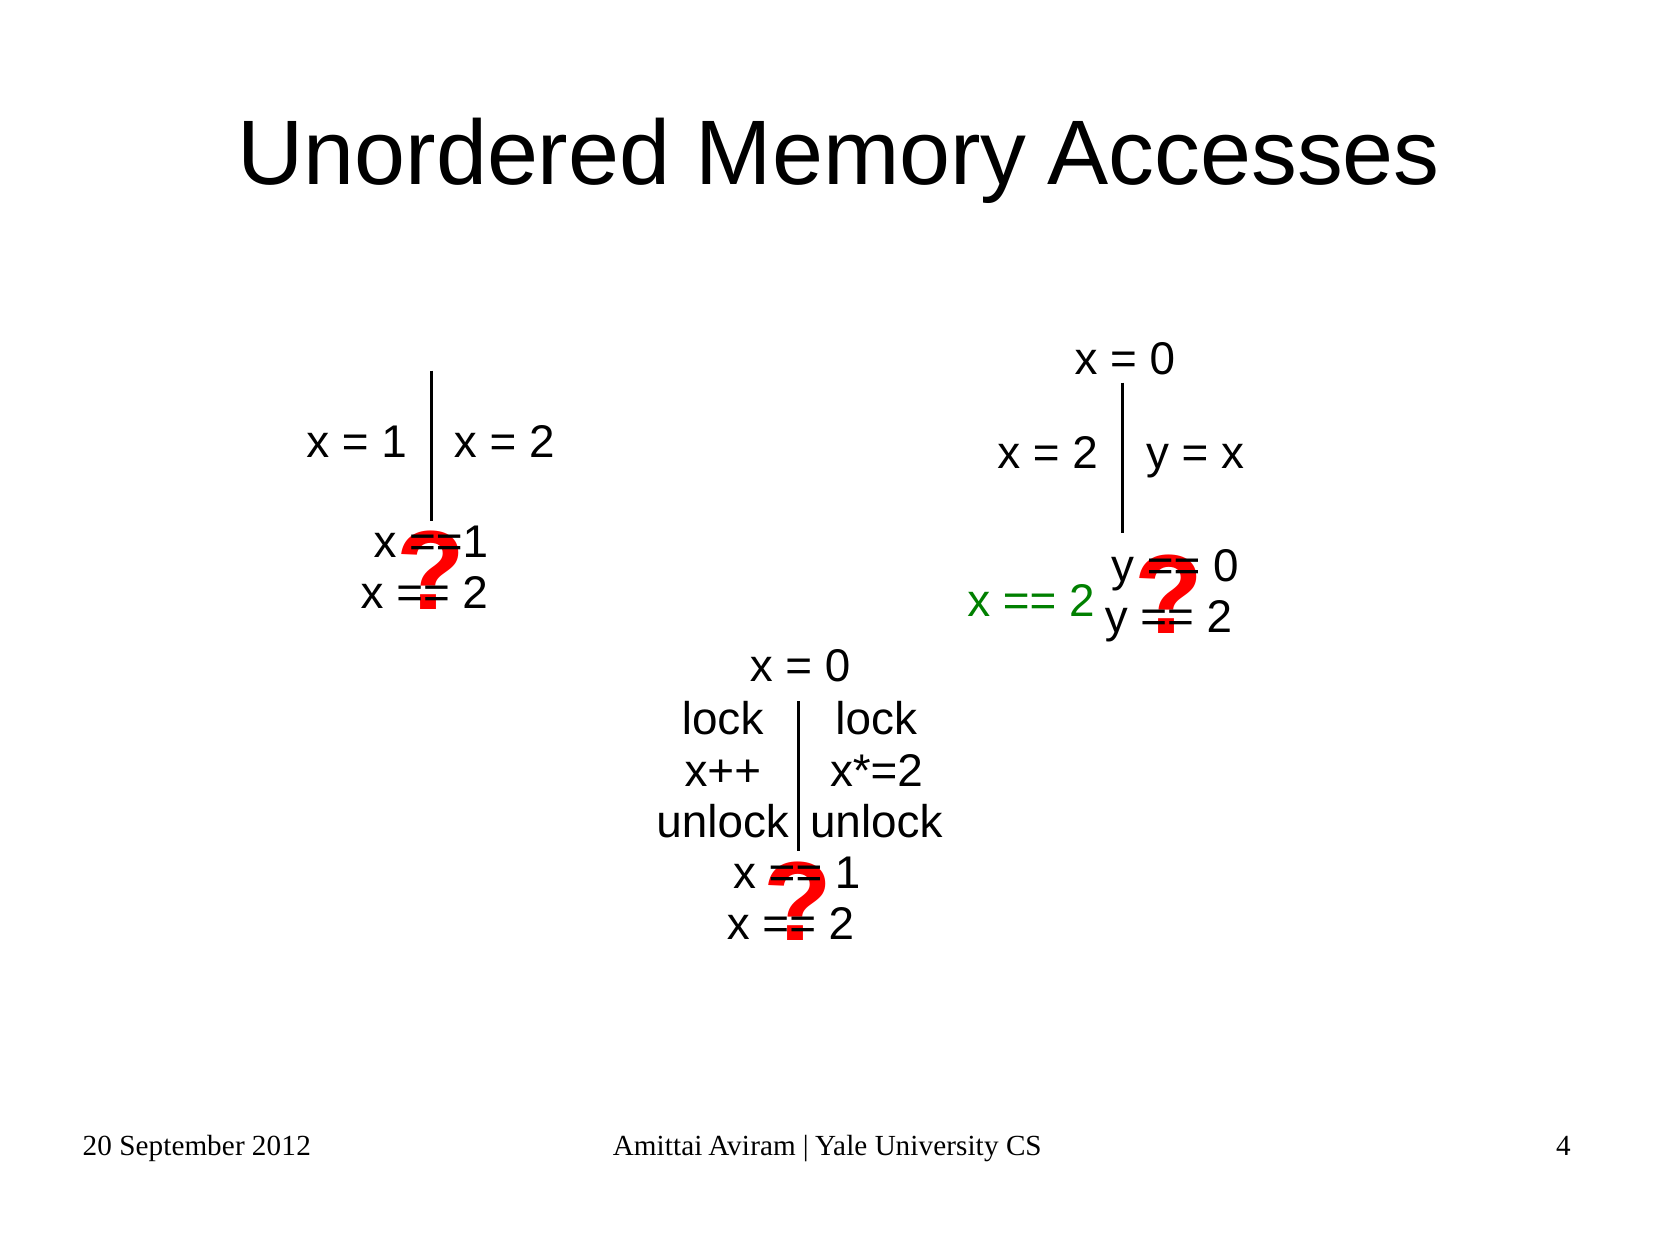

# Unordered Memory Accesses
x = 0
x = 1
x = 2
x = 2
y = x
?
x ==1
x == 2
?
y == 0
y == 2
x == 2
x = 0
lock
x++
unlock
lock
x*=2
unlock
?
x == 1
x == 2
4